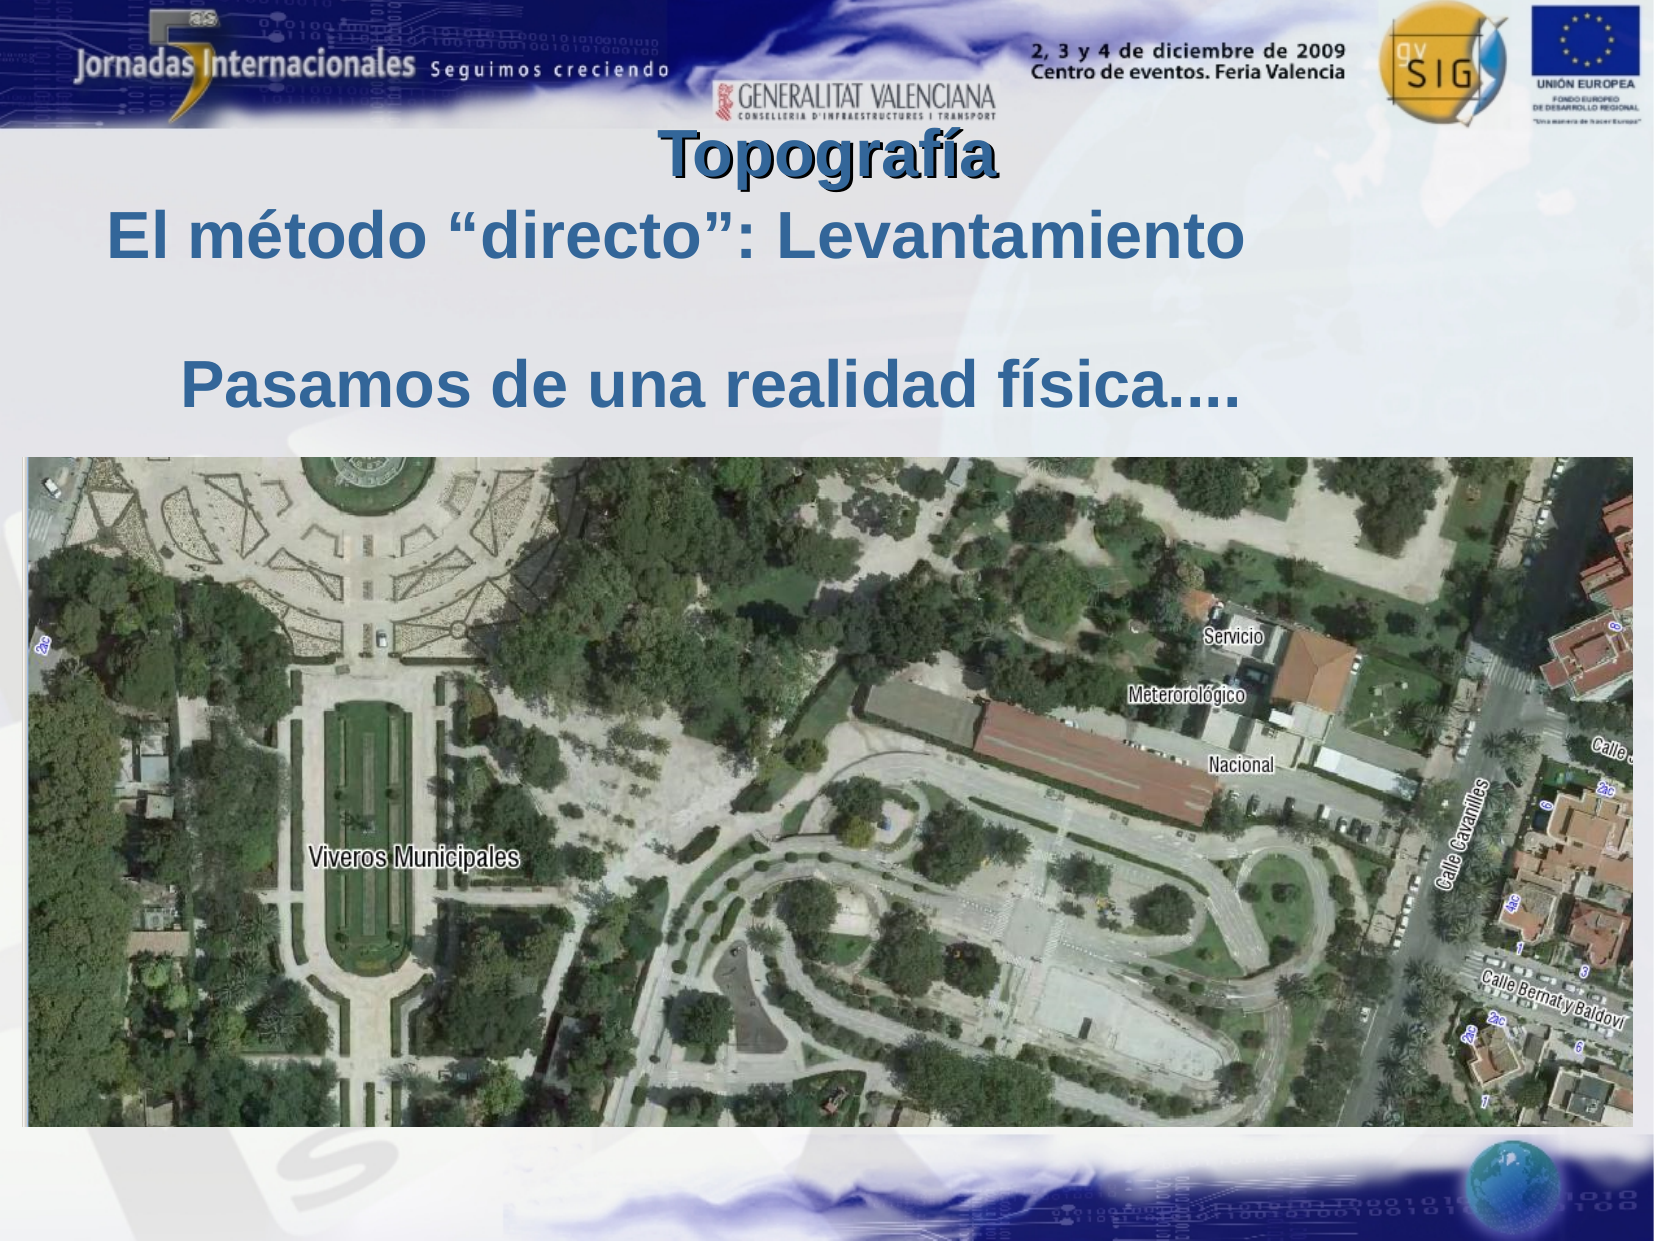

# Topografía
El método “directo”: Levantamiento
	Pasamos de una realidad física....
	… a una representación (a escala) de esa 			misma realidad